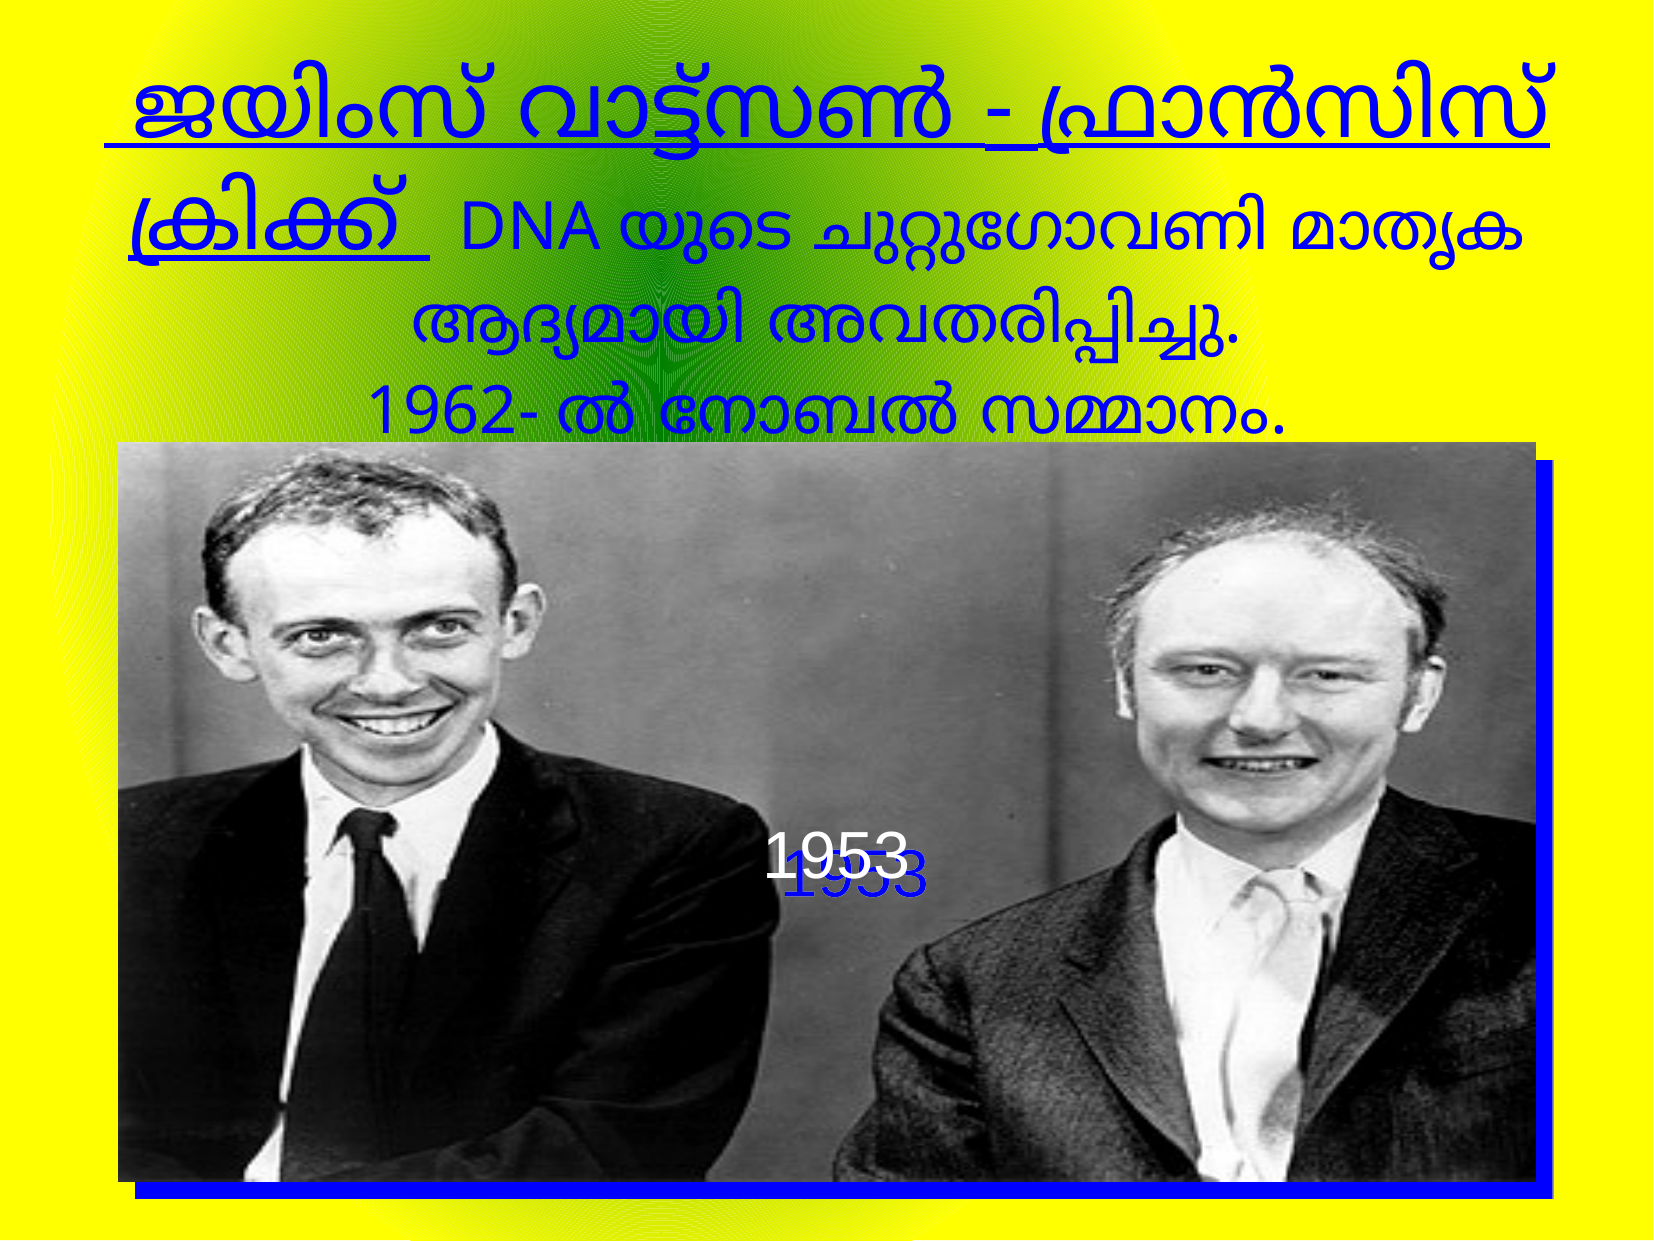

# ജയിംസ് വാട്ട്സണ്‍ - ഫ്രാന്‍സിസ് ക്രിക്ക് DNA യുടെ ചുറ്റുഗോവണി മാതൃക ആദ്യമായി അവതരിപ്പിച്ചു. 1962- ല്‍ നോബല്‍ സമ്മാനം.
1953